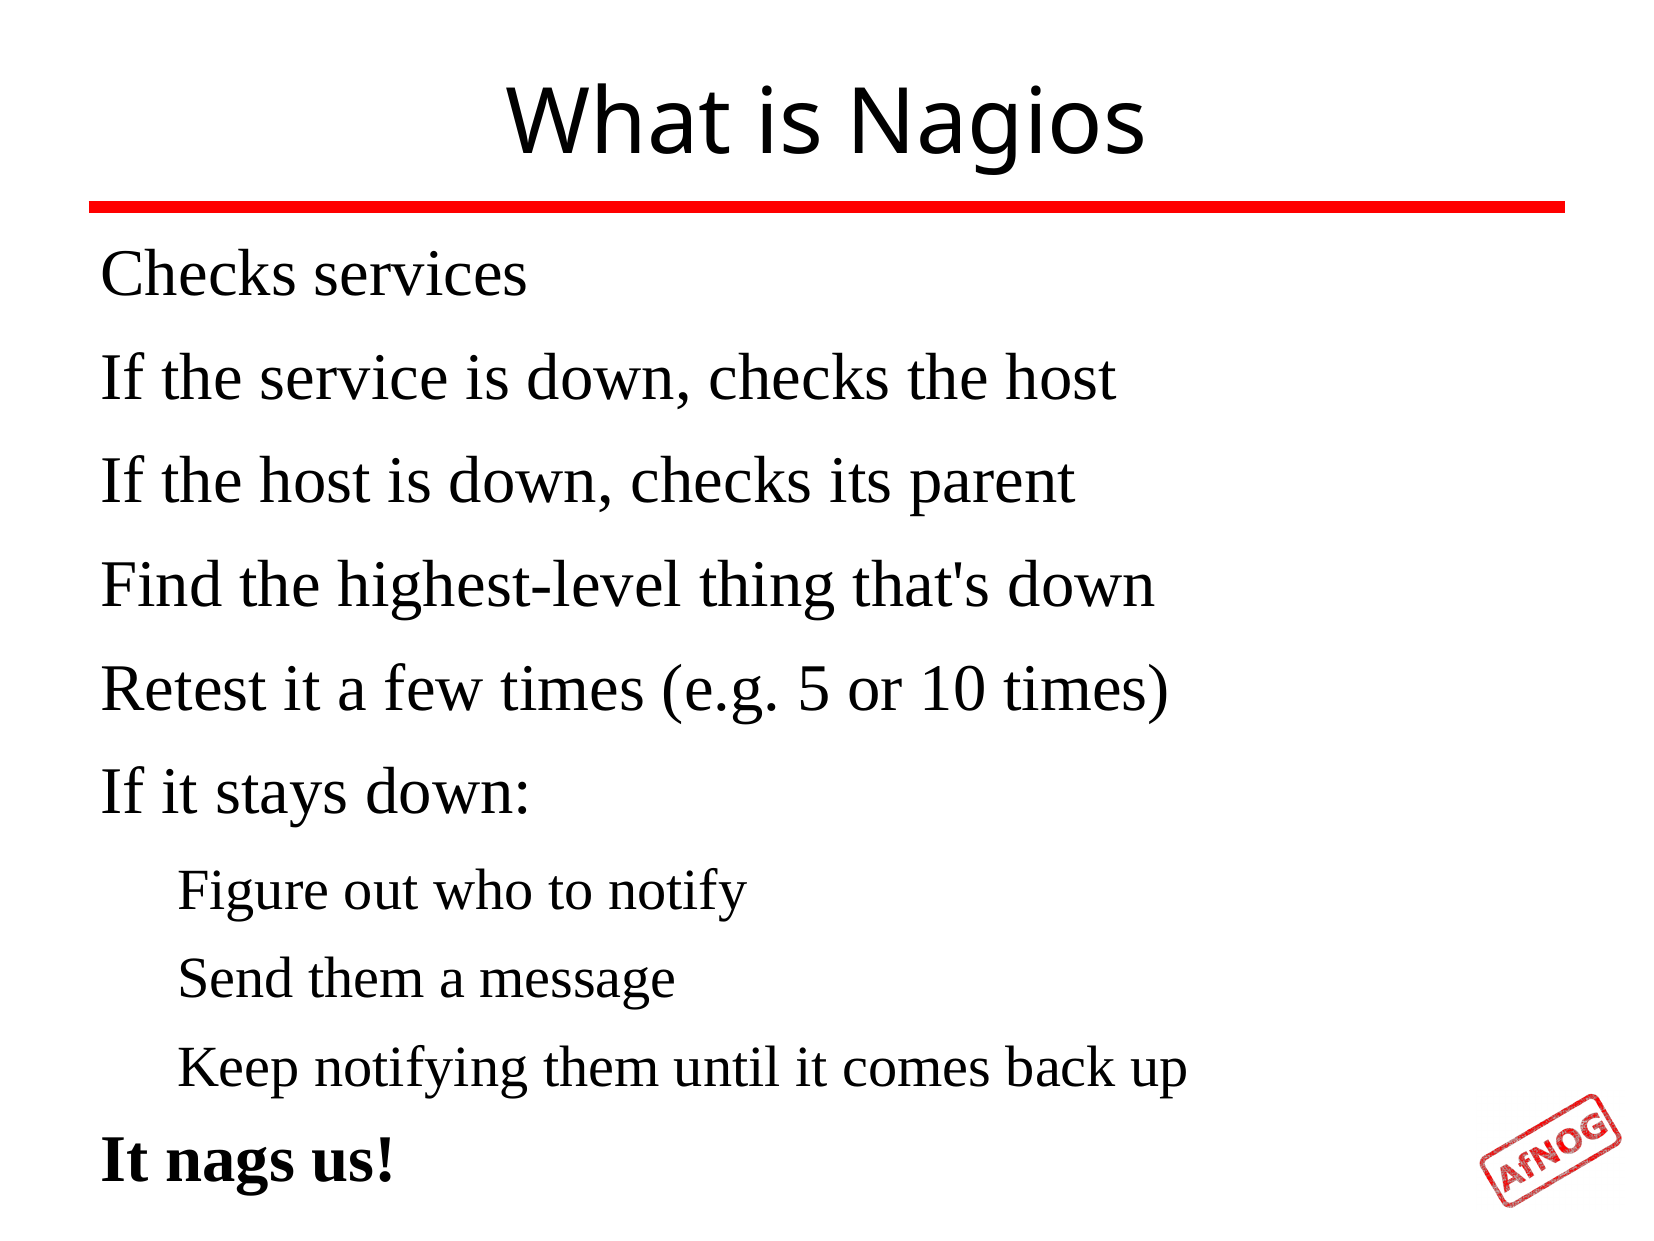

# What is Nagios
Checks services
If the service is down, checks the host
If the host is down, checks its parent
Find the highest-level thing that's down
Retest it a few times (e.g. 5 or 10 times)
If it stays down:
Figure out who to notify
Send them a message
Keep notifying them until it comes back up
It nags us!